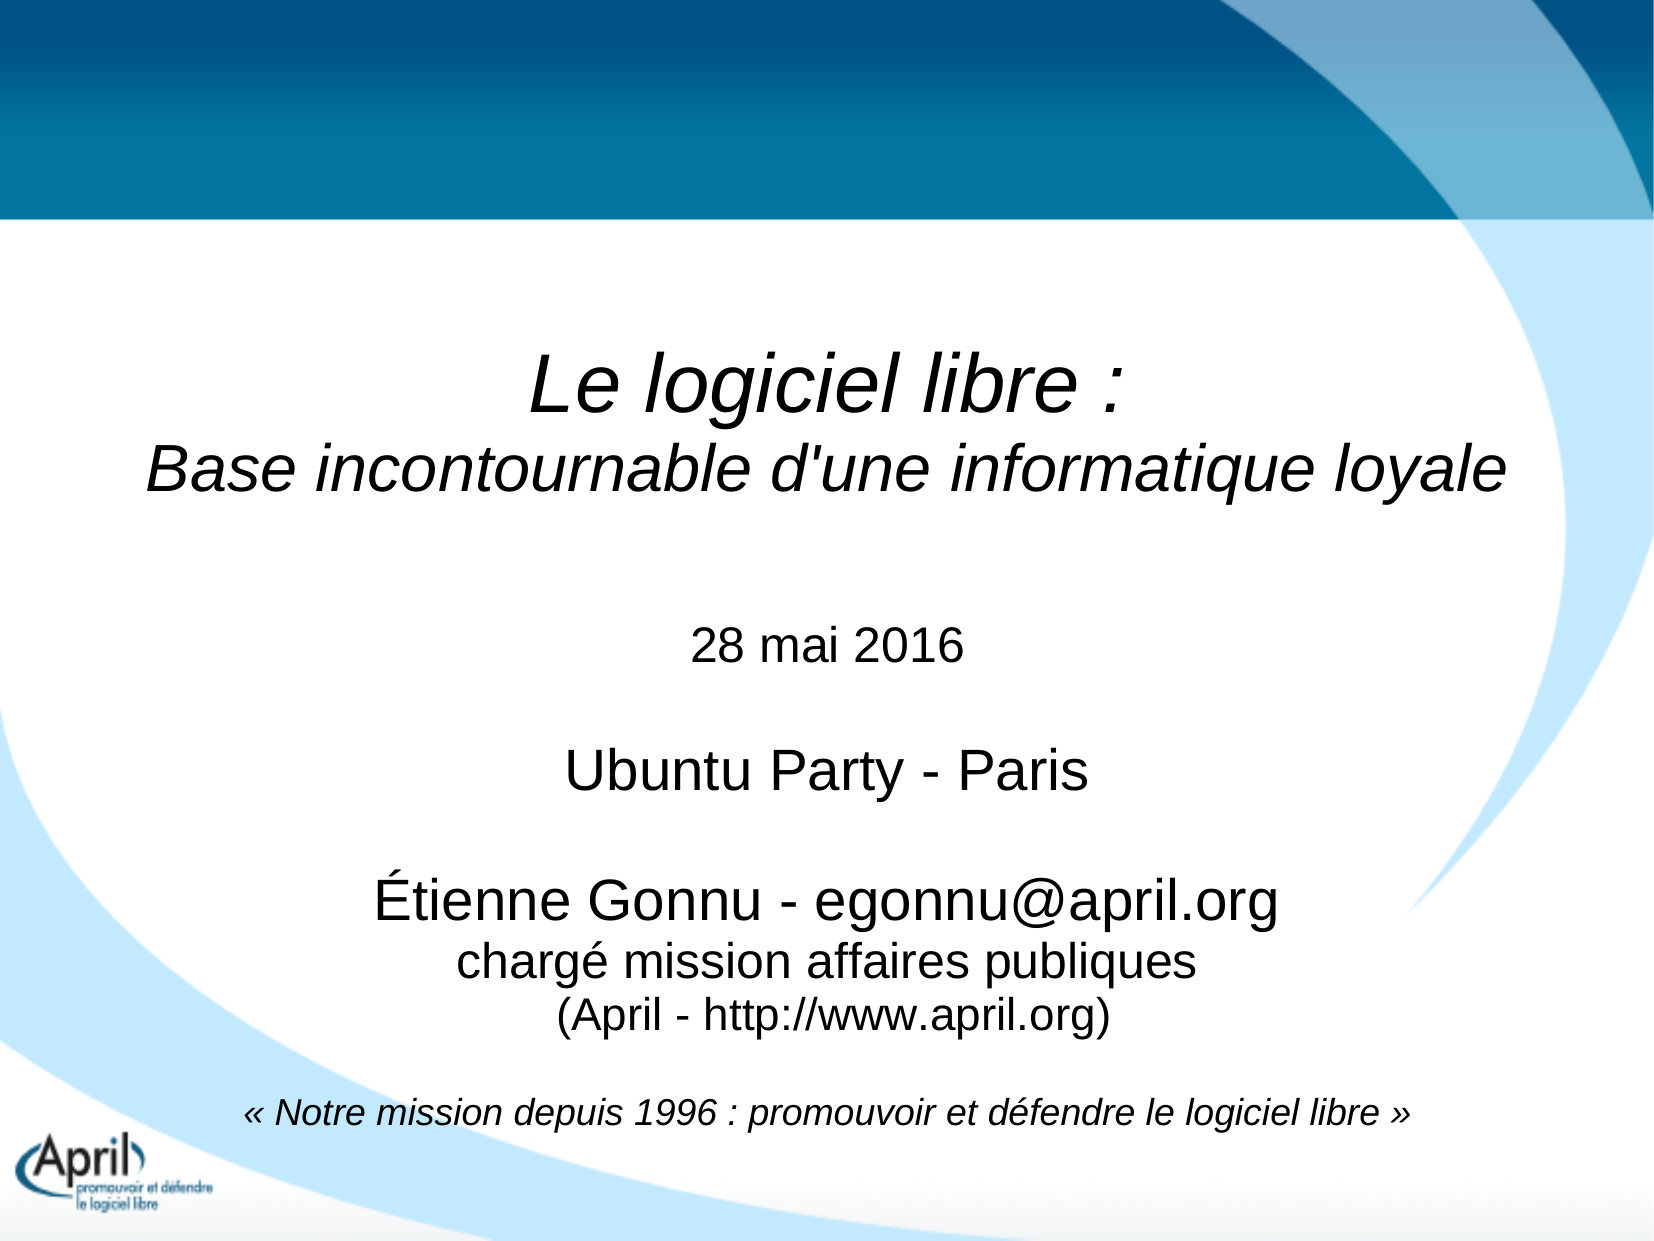

# Le logiciel libre :
Base incontournable d'une informatique loyale
28 mai 2016
Ubuntu Party - Paris
Étienne Gonnu - egonnu@april.org
chargé mission affaires publiques
 (April - http://www.april.org)
« Notre mission depuis 1996 : promouvoir et défendre le logiciel libre »